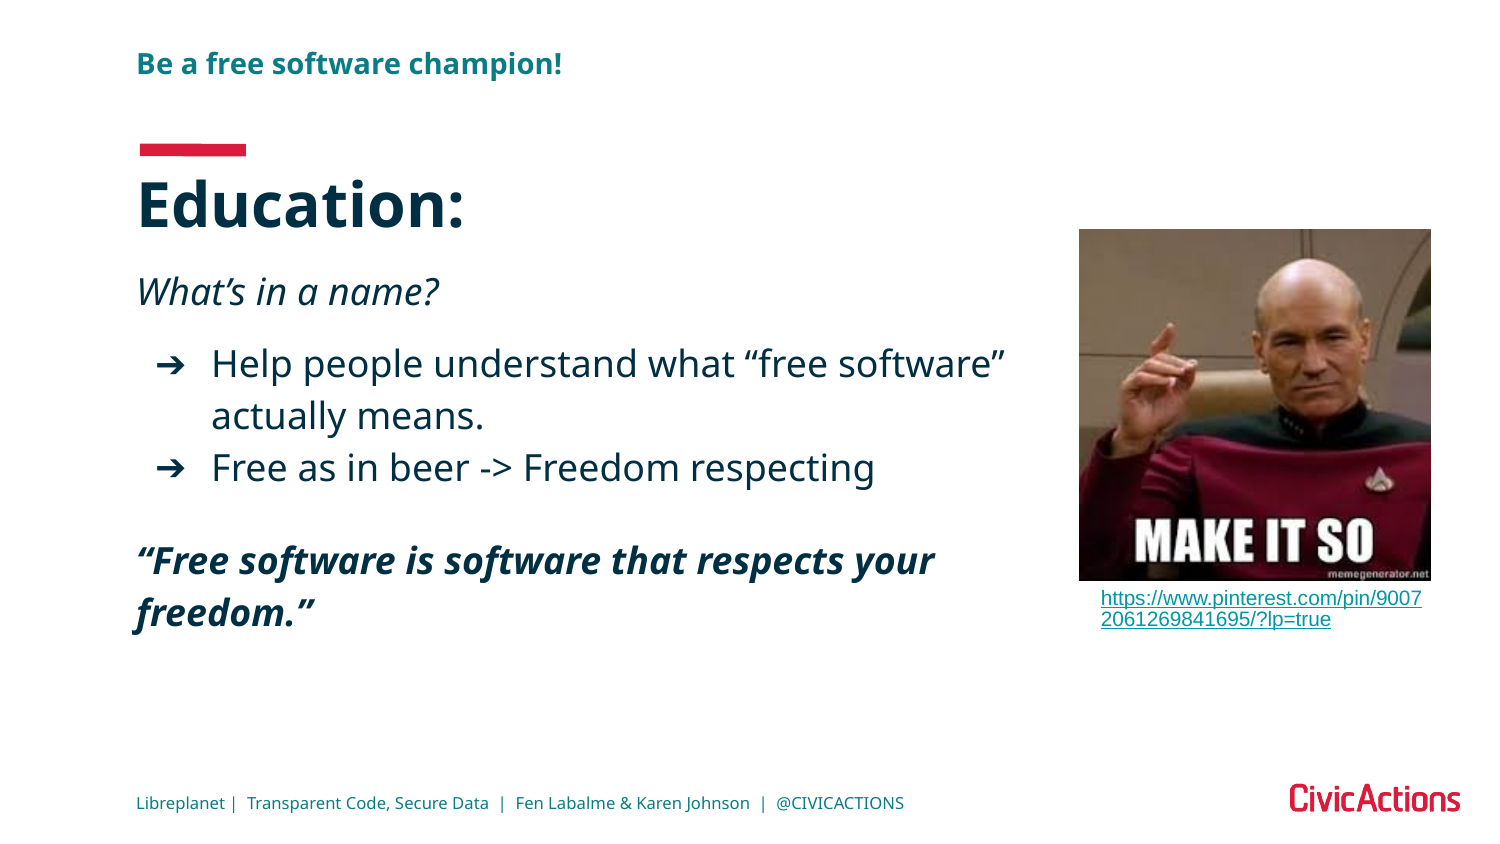

# Be a free software champion!
Education:
What’s in a name?
Help people understand what “free software” actually means.
Free as in beer -> Freedom respecting
“Free software is software that respects your freedom.”
https://www.pinterest.com/pin/90072061269841695/?lp=true
Libreplanet | Transparent Code, Secure Data | Fen Labalme & Karen Johnson | @CIVICACTIONS